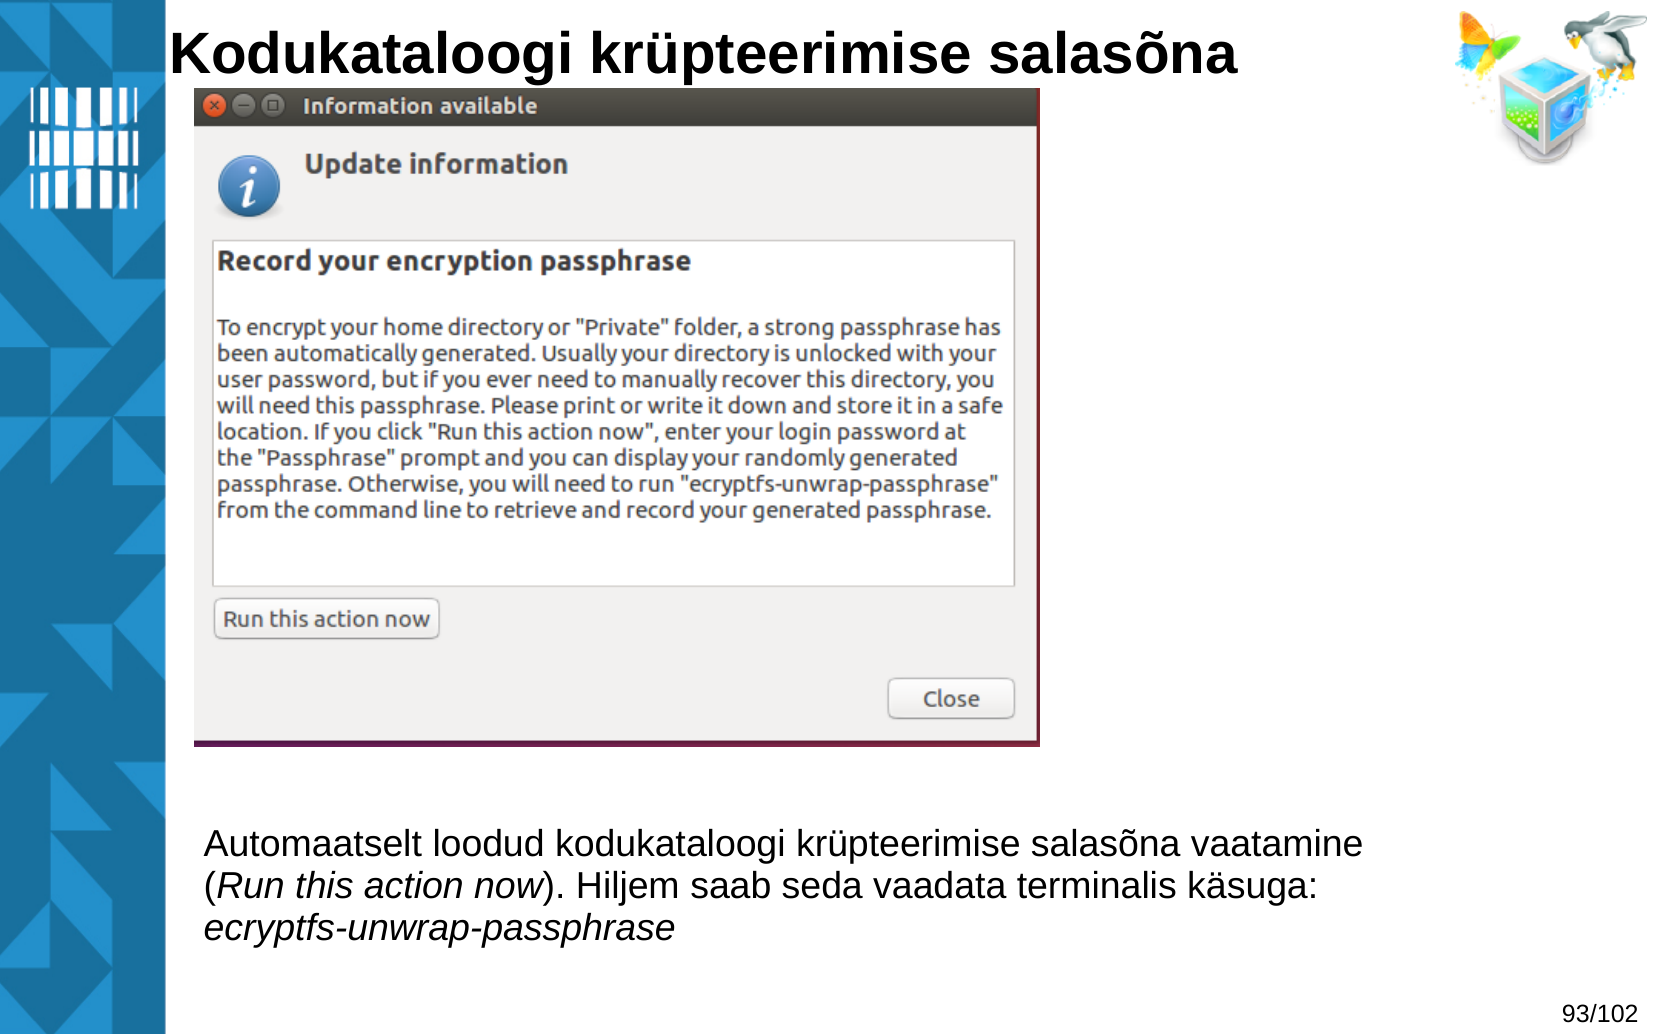

# Kodukataloogi krüpteerimise salasõna
Automaatselt loodud kodukataloogi krüpteerimise salasõna vaatamine
(Run this action now). Hiljem saab seda vaadata terminalis käsuga:
ecryptfs-unwrap-passphrase